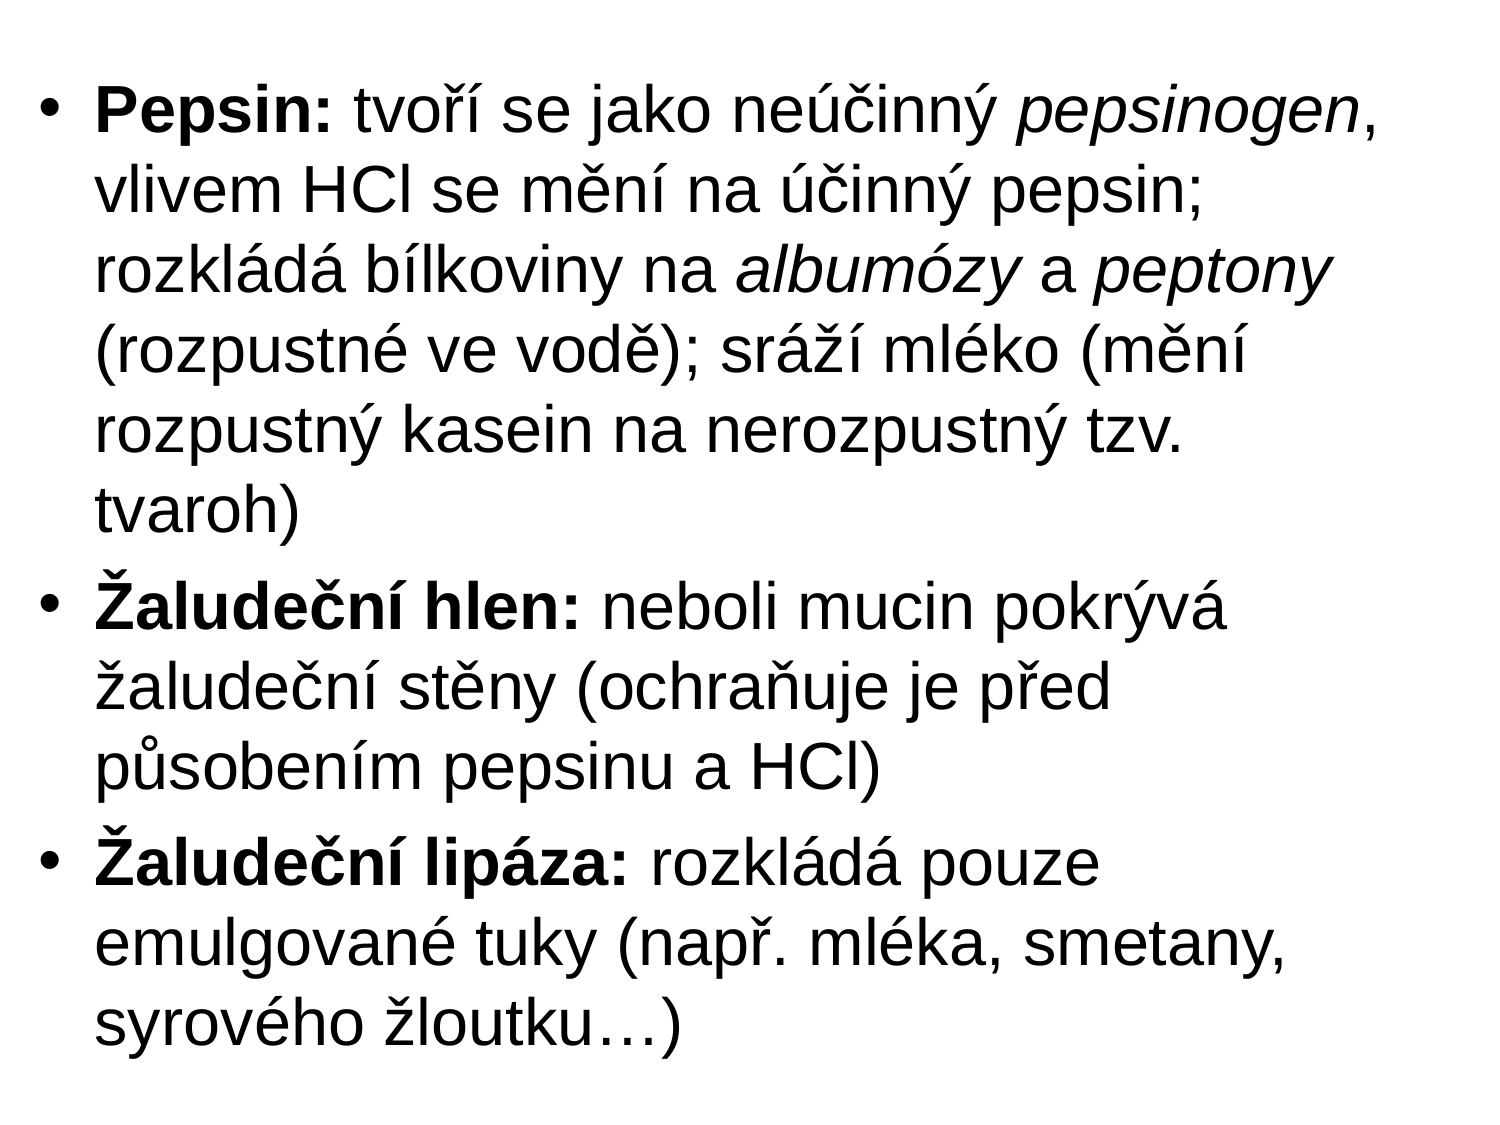

# Pepsin: tvoří se jako neúčinný pepsinogen, vlivem HCl se mění na účinný pepsin; rozkládá bílkoviny na albumózy a peptony (rozpustné ve vodě); sráží mléko (mění rozpustný kasein na nerozpustný tzv. tvaroh)
Žaludeční hlen: neboli mucin pokrývá žaludeční stěny (ochraňuje je před působením pepsinu a HCl)
Žaludeční lipáza: rozkládá pouze emulgované tuky (např. mléka, smetany, syrového žloutku…)